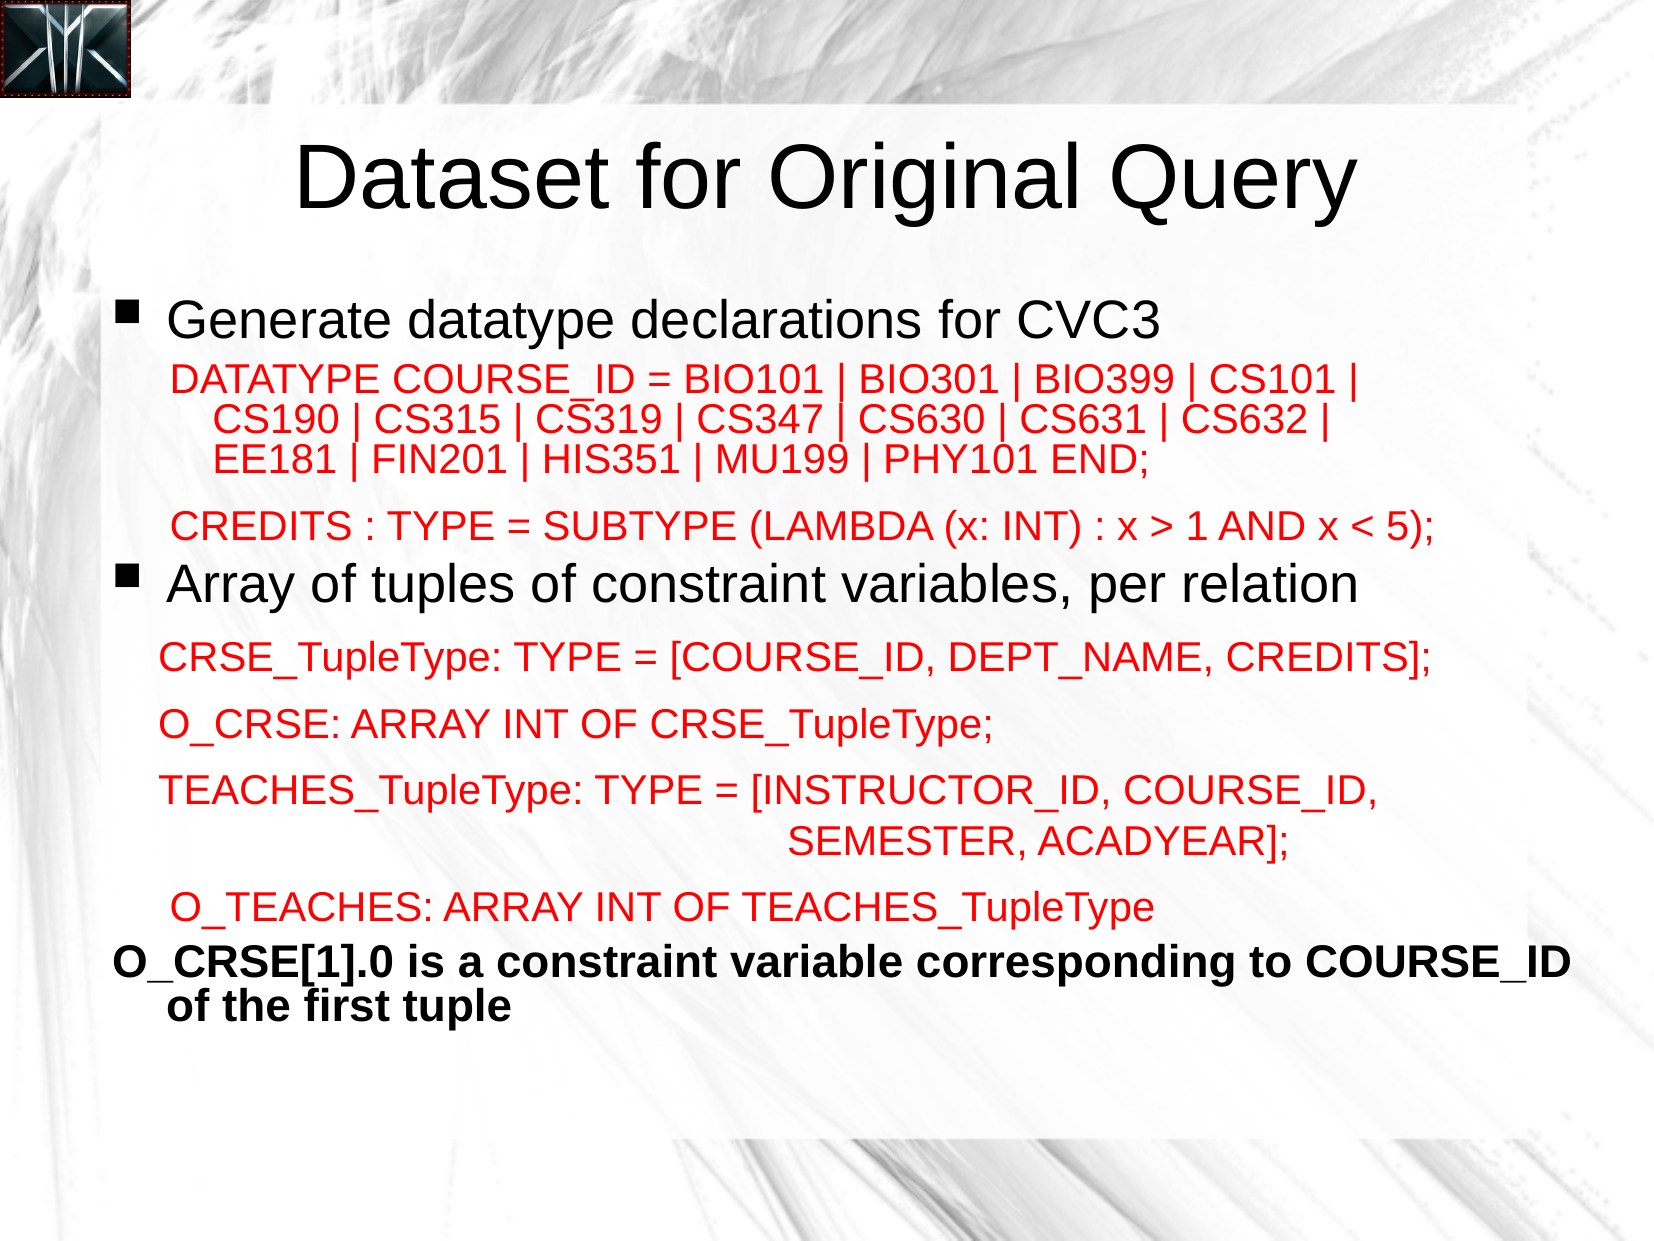

# Dataset for Original Query
Generate datatype declarations for CVC3
 DATATYPE COURSE_ID = BIO101 | BIO301 | BIO399 | CS101 |
 CS190 | CS315 | CS319 | CS347 | CS630 | CS631 | CS632 |
 EE181 | FIN201 | HIS351 | MU199 | PHY101 END;
 CREDITS : TYPE = SUBTYPE (LAMBDA (x: INT) : x > 1 AND x < 5);
Array of tuples of constraint variables, per relation
 CRSE_TupleType: TYPE = [COURSE_ID, DEPT_NAME, CREDITS];
 O_CRSE: ARRAY INT OF CRSE_TupleType;
 TEACHES_TupleType: TYPE = [INSTRUCTOR_ID, COURSE_ID,
 SEMESTER, ACADYEAR];
 O_TEACHES: ARRAY INT OF TEACHES_TupleType
O_CRSE[1].0 is a constraint variable corresponding to COURSE_ID of the first tuple